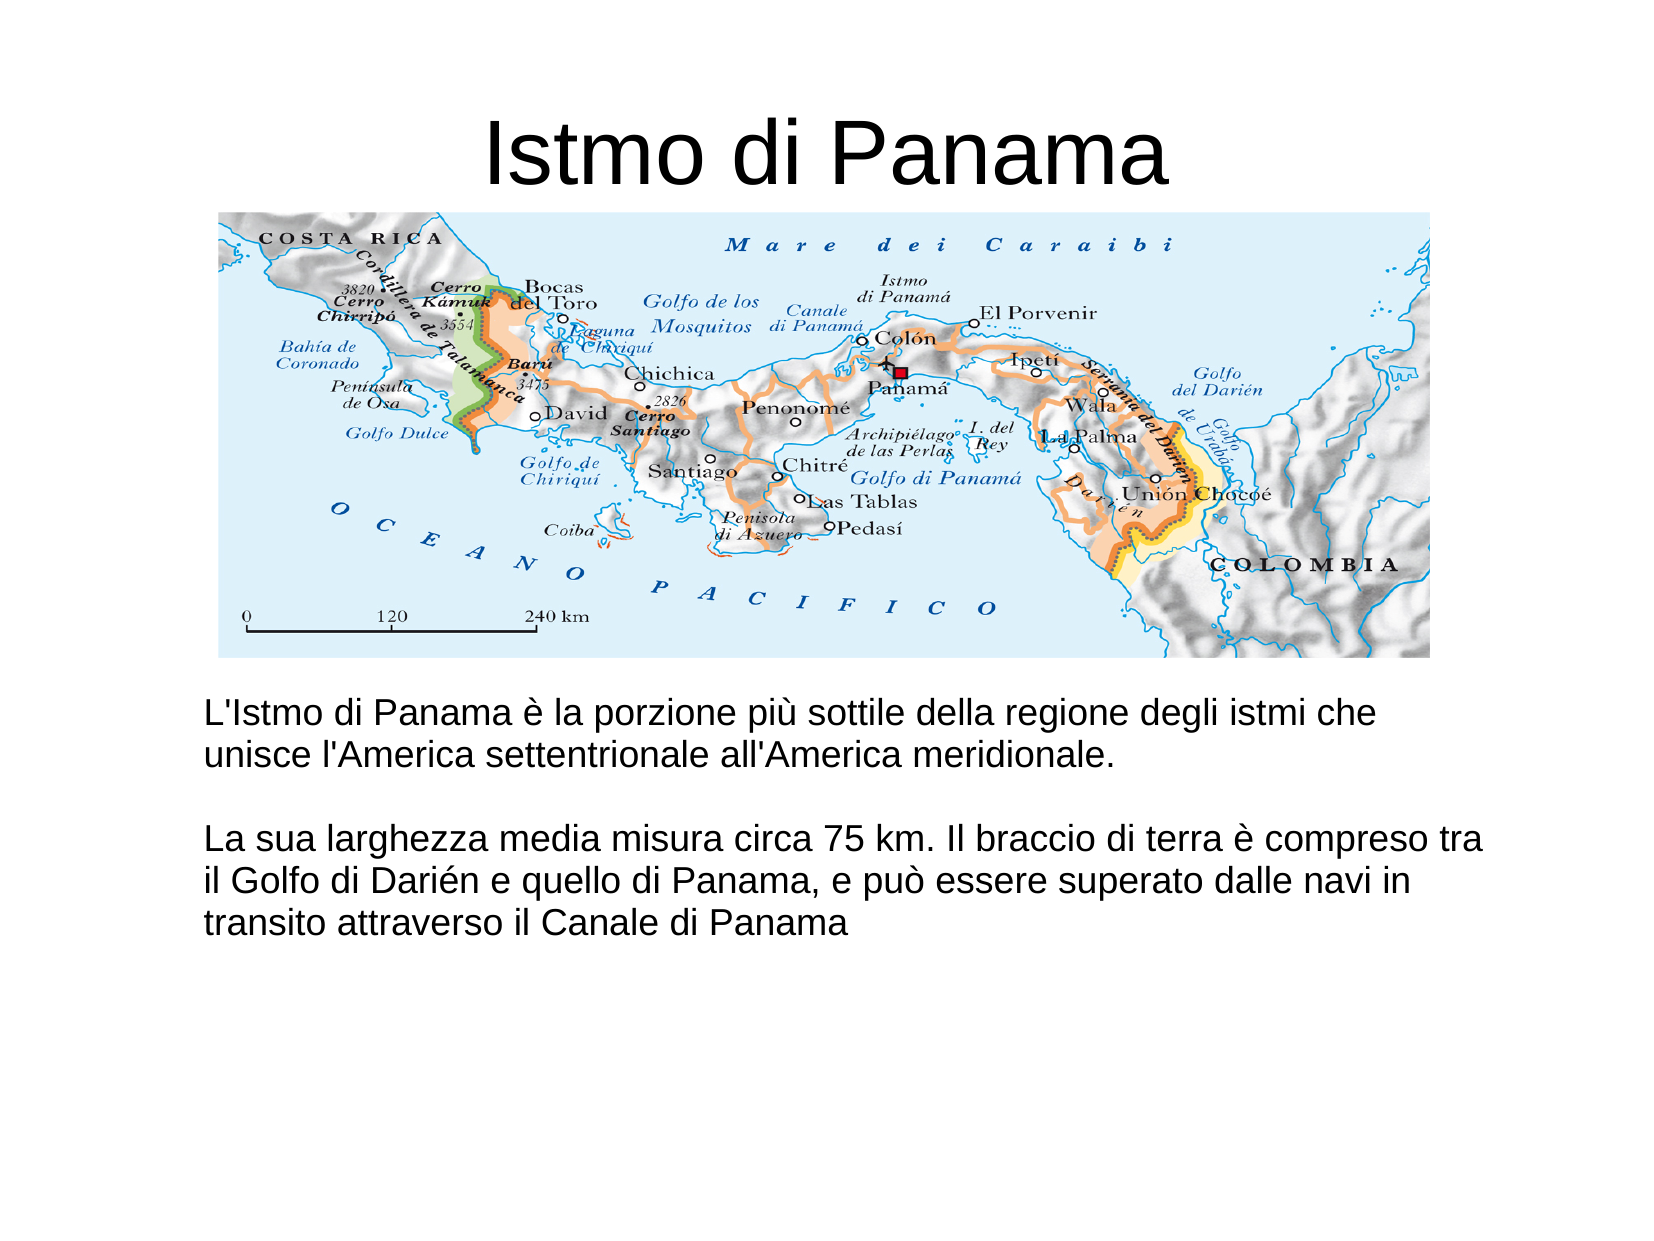

# Istmo di Panama
L'Istmo di Panama è la porzione più sottile della regione degli istmi che unisce l'America settentrionale all'America meridionale.
La sua larghezza media misura circa 75 km. Il braccio di terra è compreso tra il Golfo di Darién e quello di Panama, e può essere superato dalle navi in transito attraverso il Canale di Panama